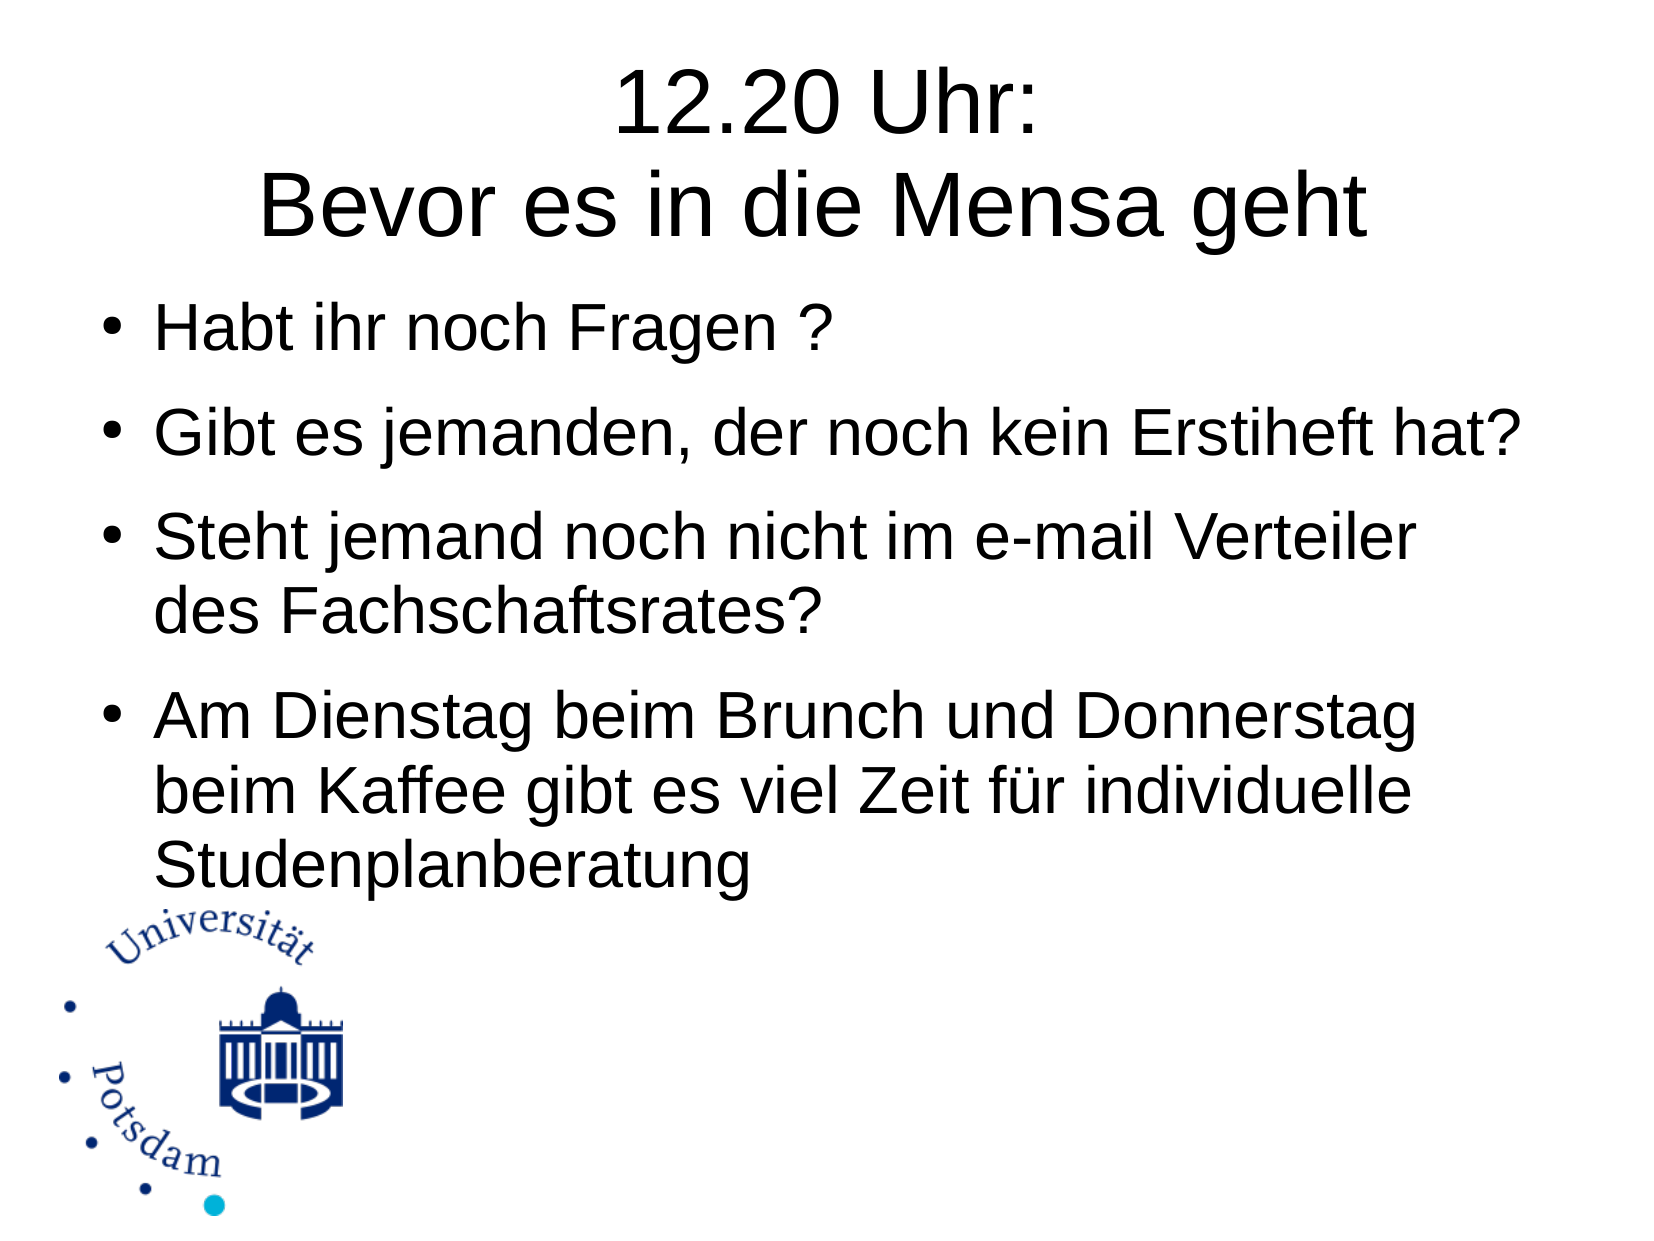

# 12.20 Uhr: Bevor es in die Mensa geht
Habt ihr noch Fragen ?
Gibt es jemanden, der noch kein Erstiheft hat?
Steht jemand noch nicht im e-mail Verteiler des Fachschaftsrates?
Am Dienstag beim Brunch und Donnerstag beim Kaffee gibt es viel Zeit für individuelle Studenplanberatung